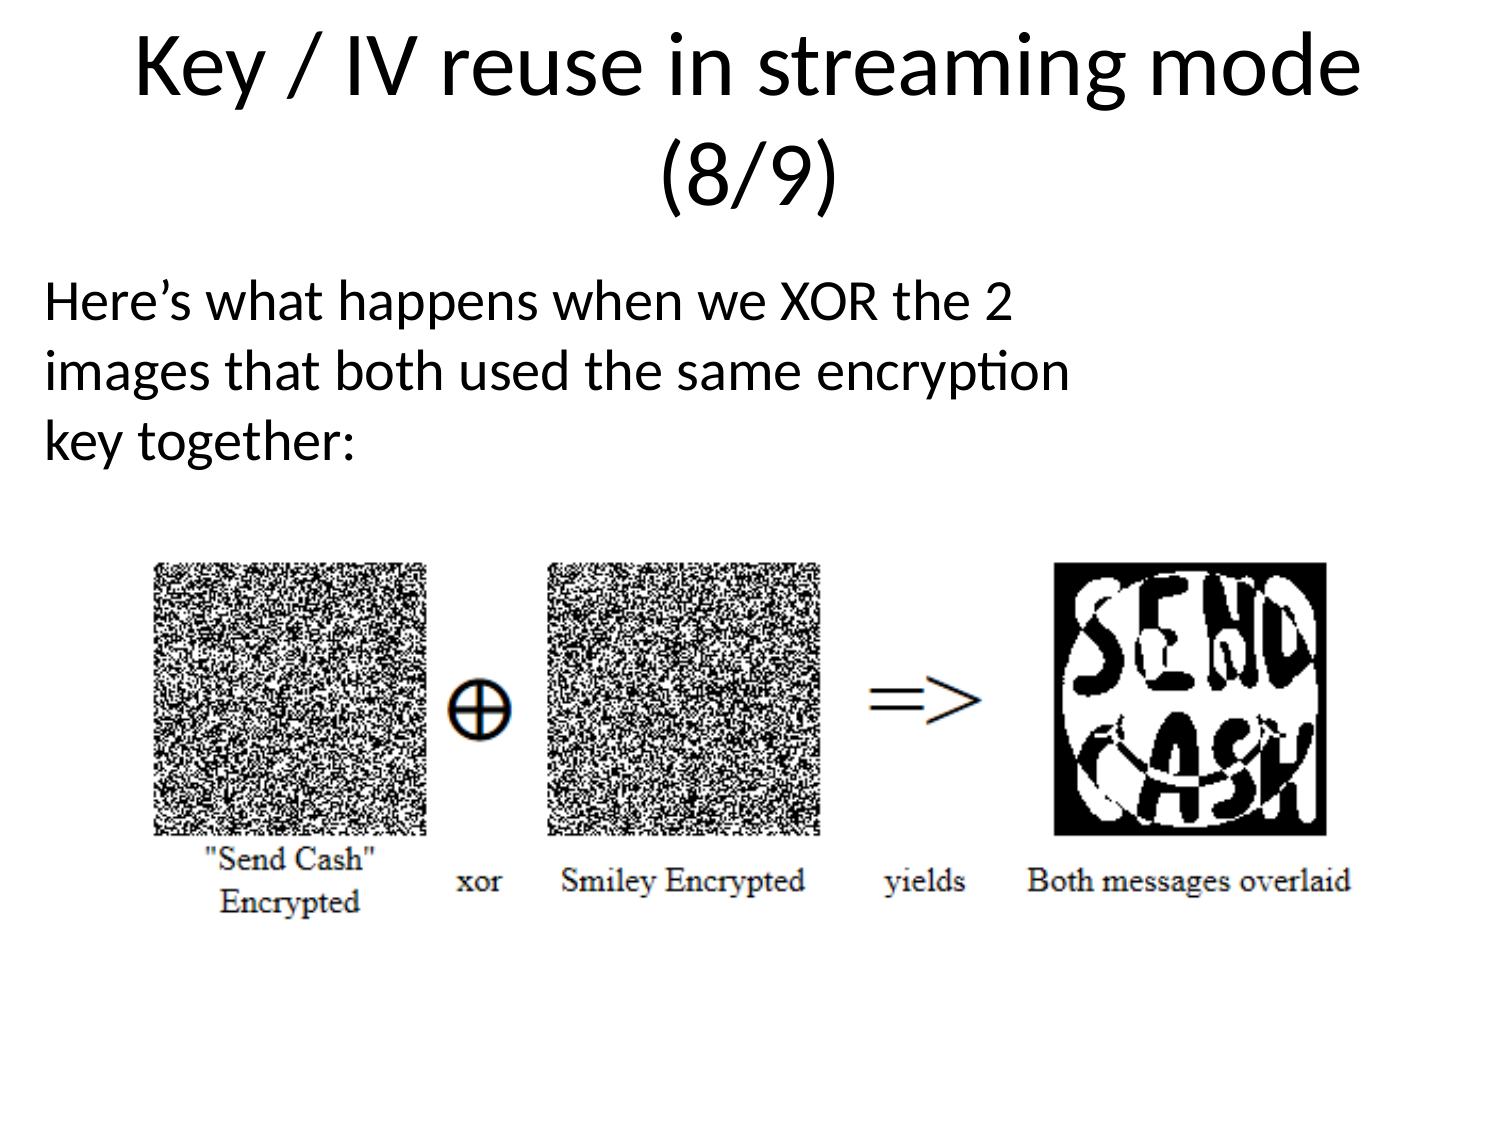

Key / IV reuse in streaming mode (8/9)
Here’s what happens when we XOR the 2
images that both used the same encryption
key together: